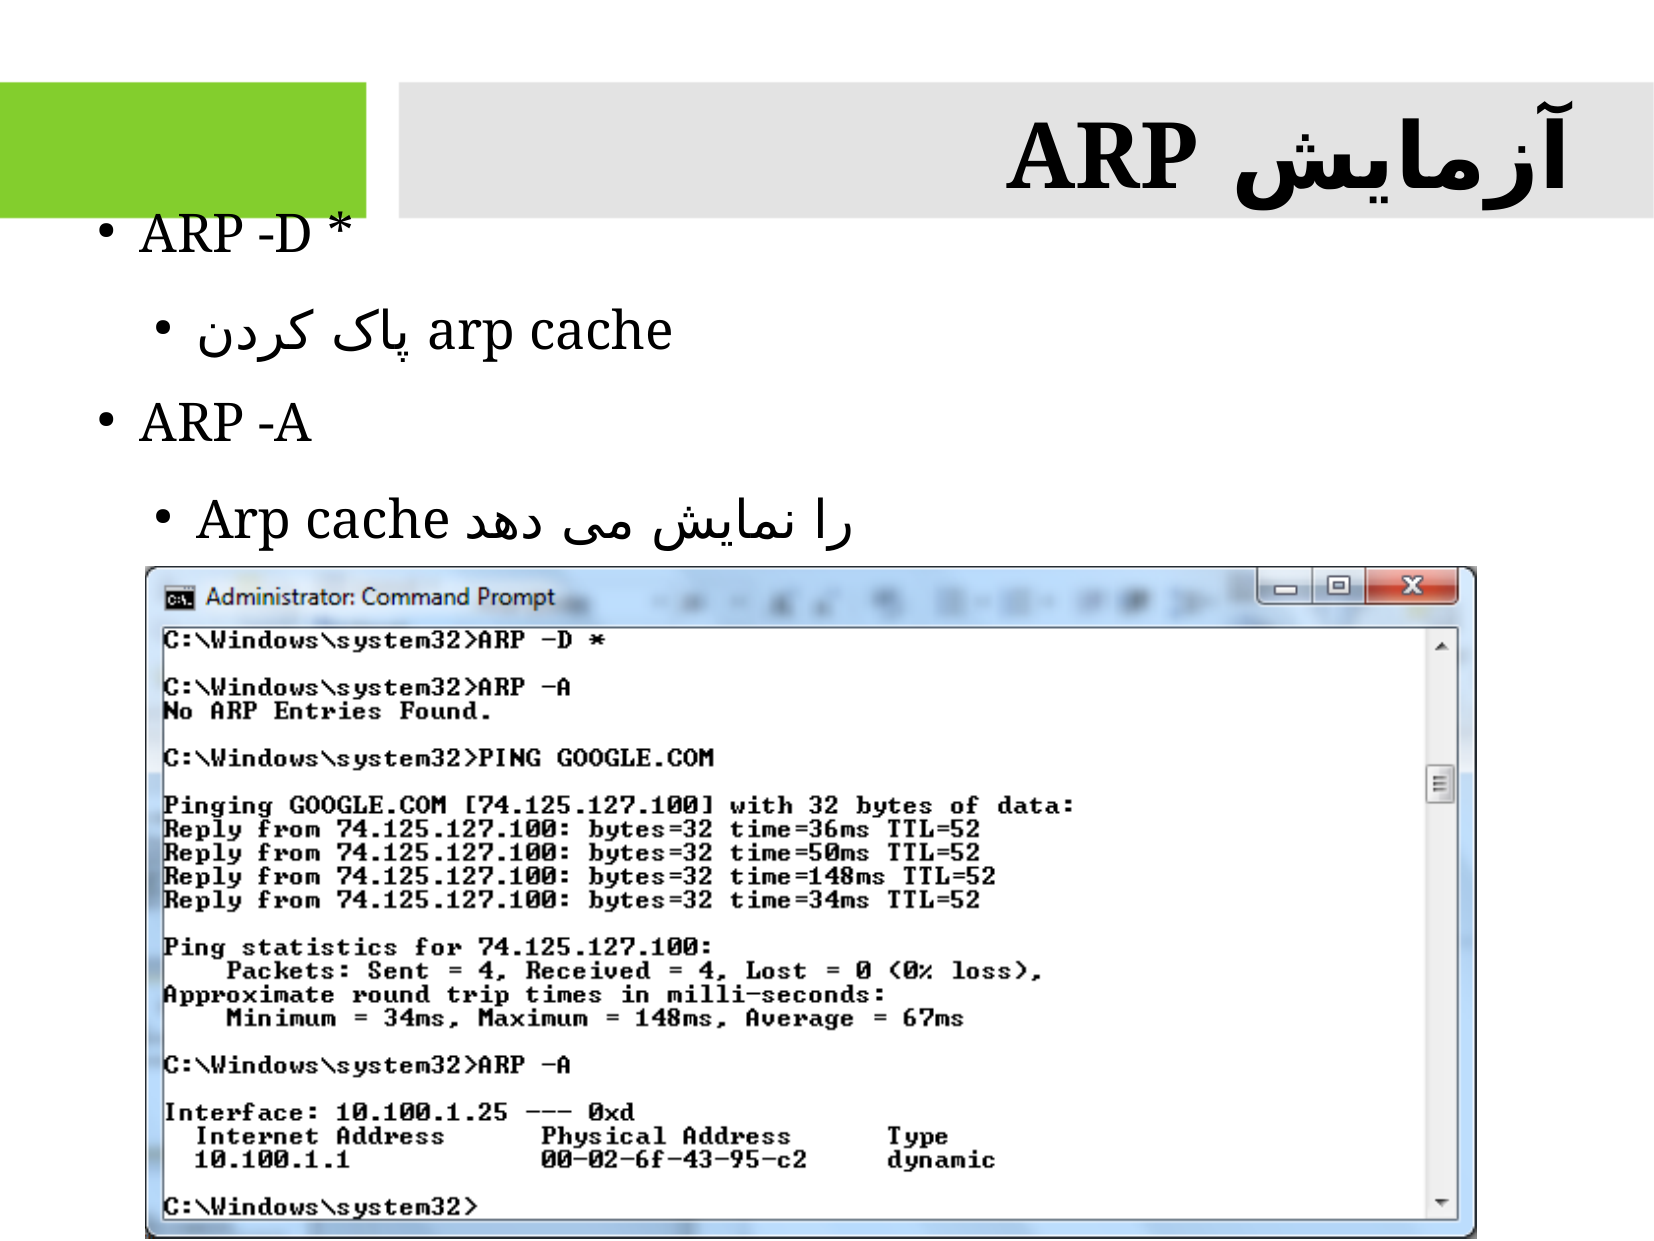

# آزمایش ARP
ARP -D *
پاک کردن arp cache
ARP -A
Arp cache را نمایش می دهد